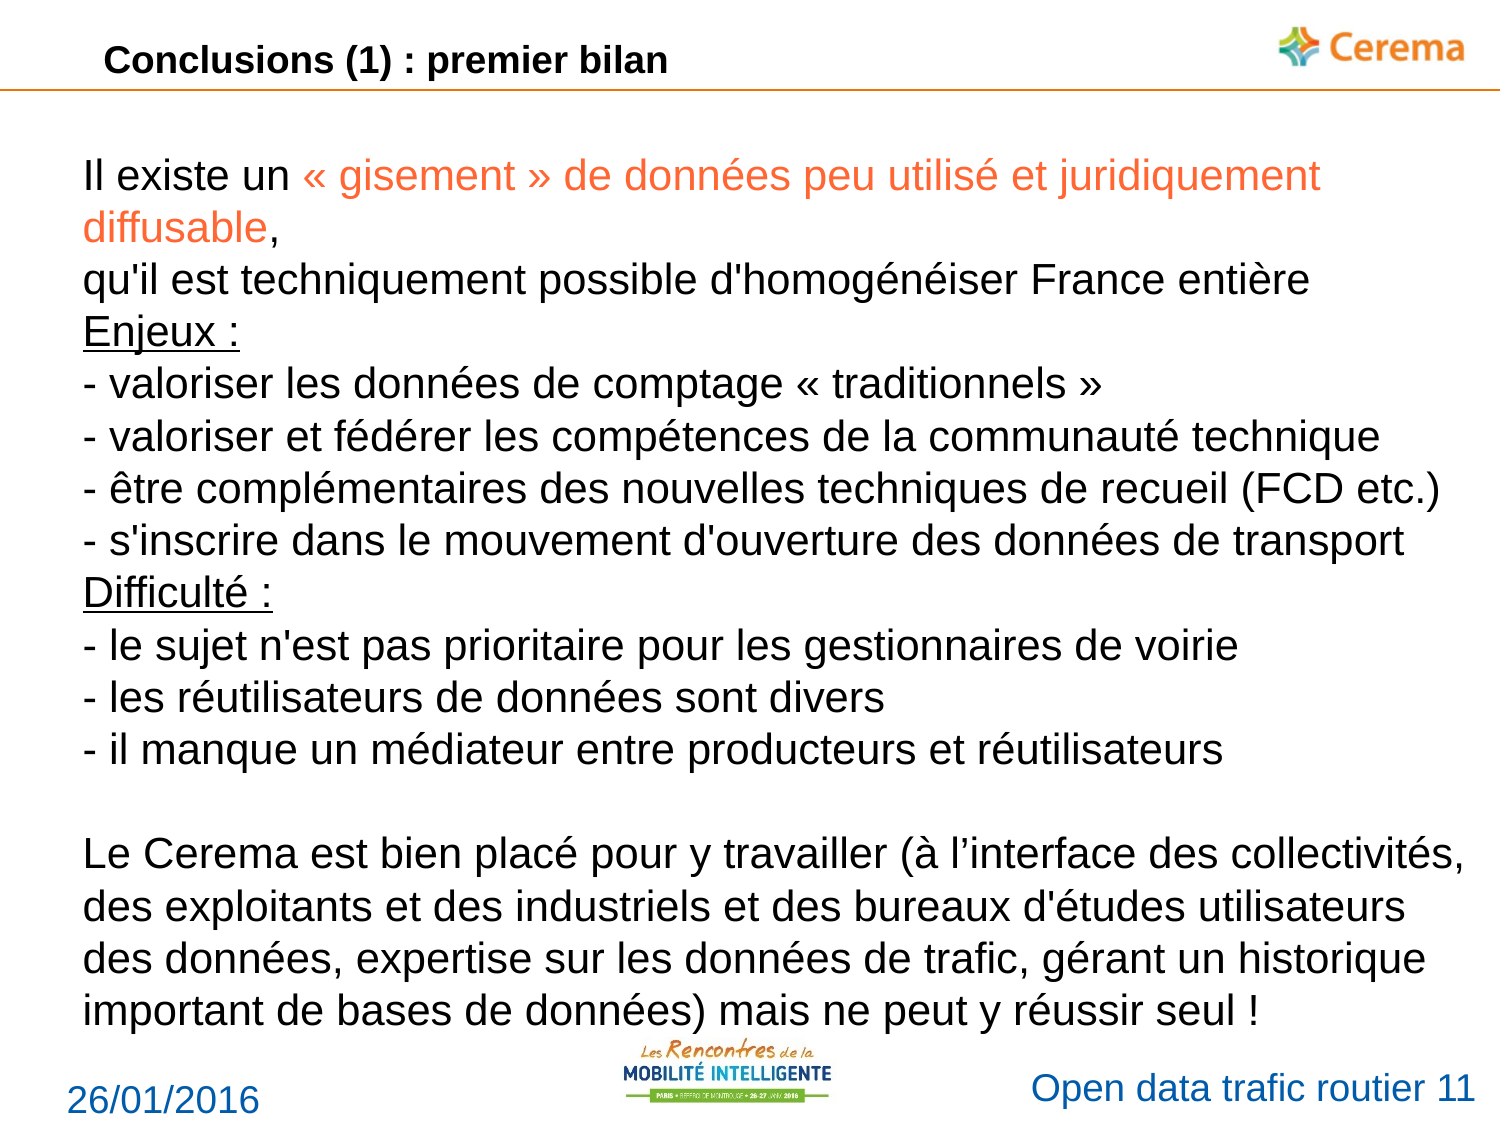

# Conclusions (1) : premier bilan
Il existe un « gisement » de données peu utilisé et juridiquement diffusable,
qu'il est techniquement possible d'homogénéiser France entière
Enjeux :
- valoriser les données de comptage « traditionnels »
- valoriser et fédérer les compétences de la communauté technique
- être complémentaires des nouvelles techniques de recueil (FCD etc.)
- s'inscrire dans le mouvement d'ouverture des données de transport
Difficulté :
- le sujet n'est pas prioritaire pour les gestionnaires de voirie
- les réutilisateurs de données sont divers
- il manque un médiateur entre producteurs et réutilisateurs
Le Cerema est bien placé pour y travailler (à l’interface des collectivités, des exploitants et des industriels et des bureaux d'études utilisateurs des données, expertise sur les données de trafic, gérant un historique important de bases de données) mais ne peut y réussir seul !
Open data trafic routier
26/01/2016